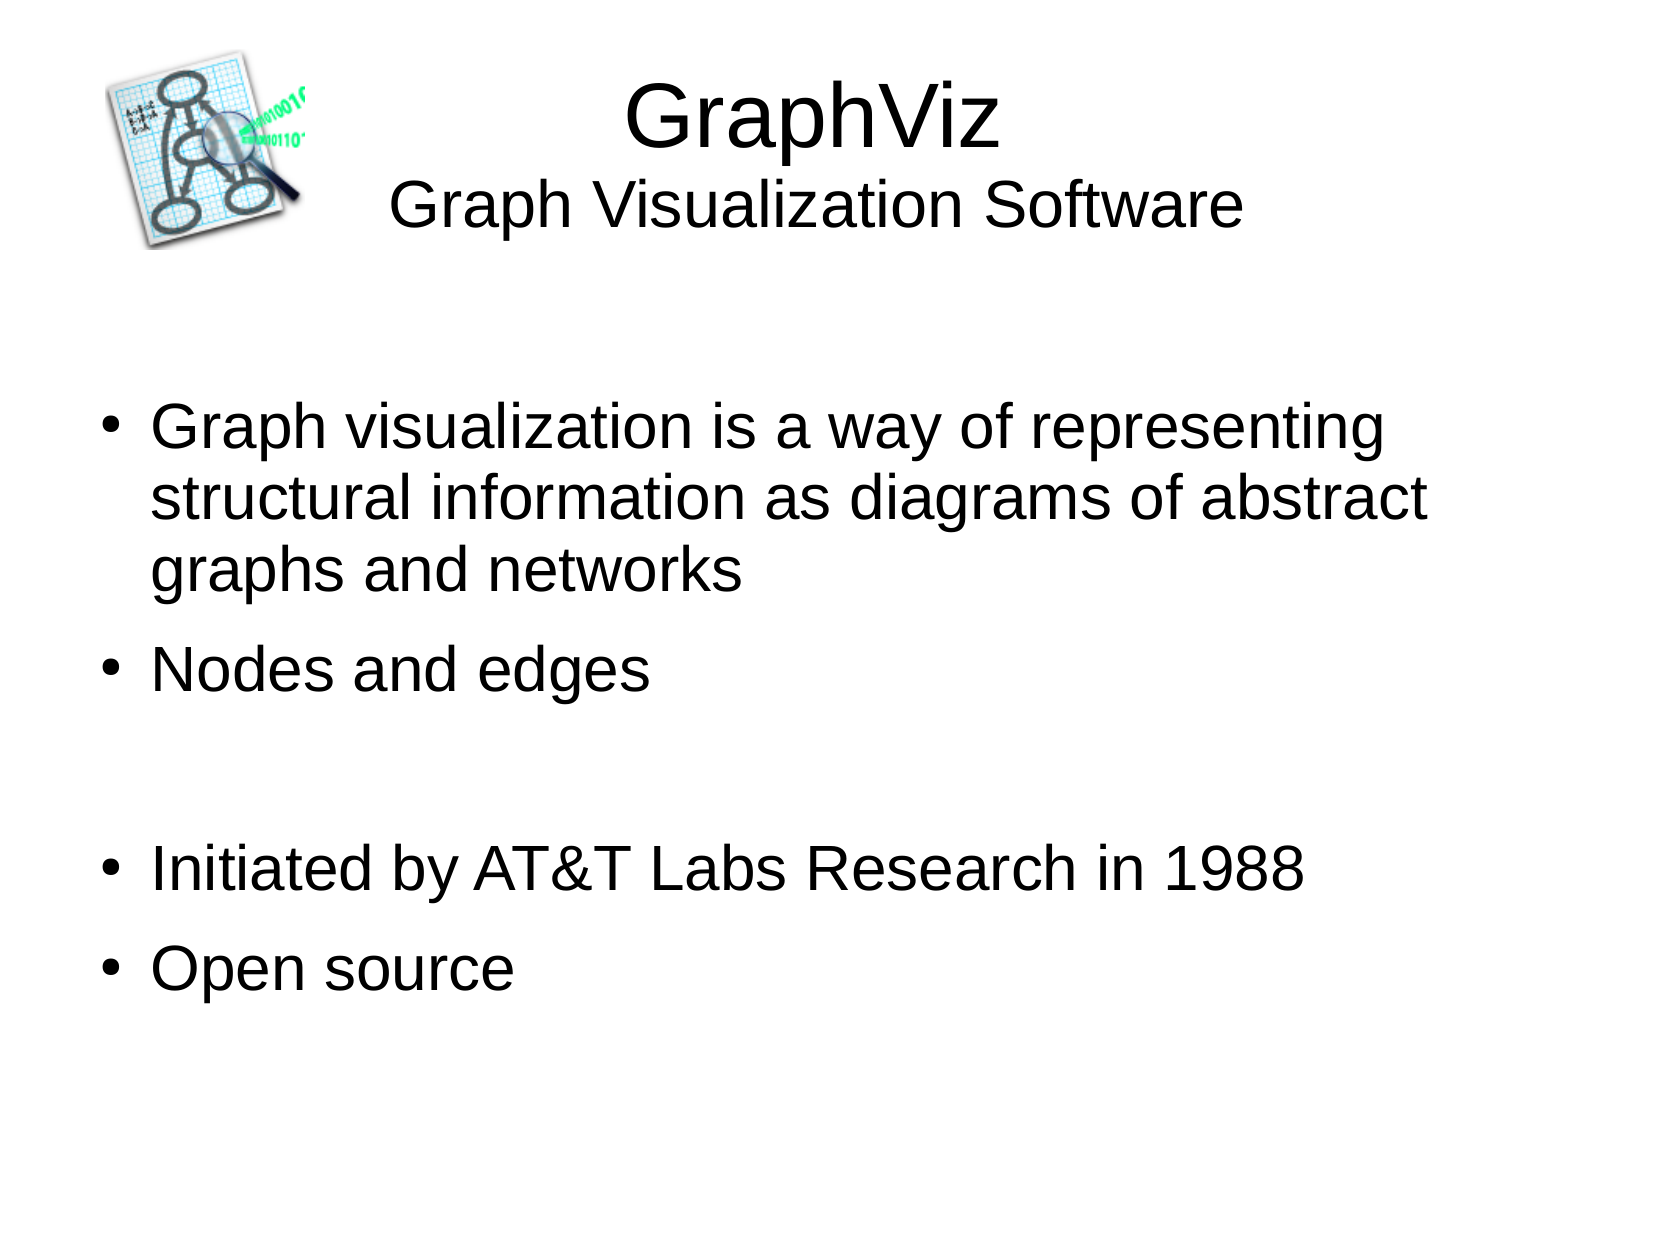

# GraphViz Graph Visualization Software
Graph visualization is a way of representing structural information as diagrams of abstract graphs and networks
Nodes and edges
Initiated by AT&T Labs Research in 1988
Open source